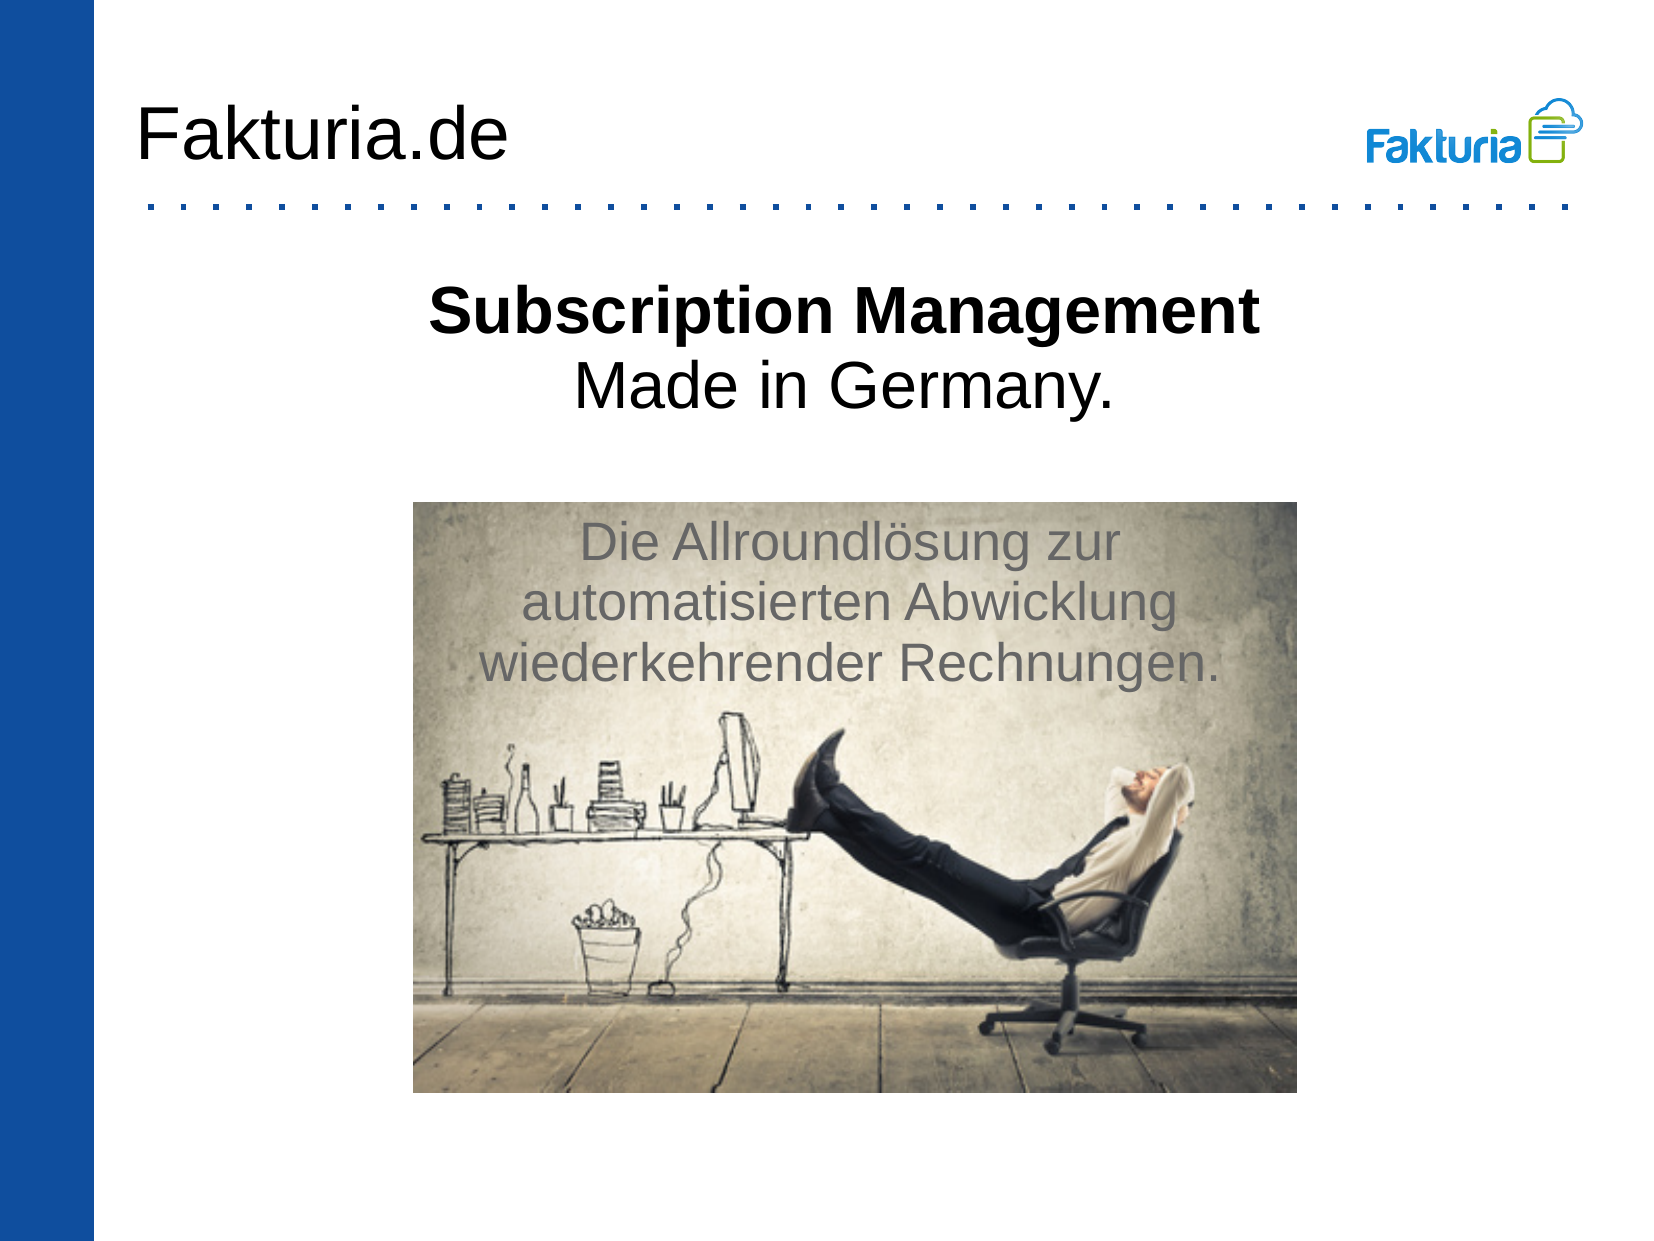

# Fakturia.de
Subscription Management
Made in Germany.
Die Allroundlösung zur automatisierten Abwicklung wiederkehrender Rechnungen.